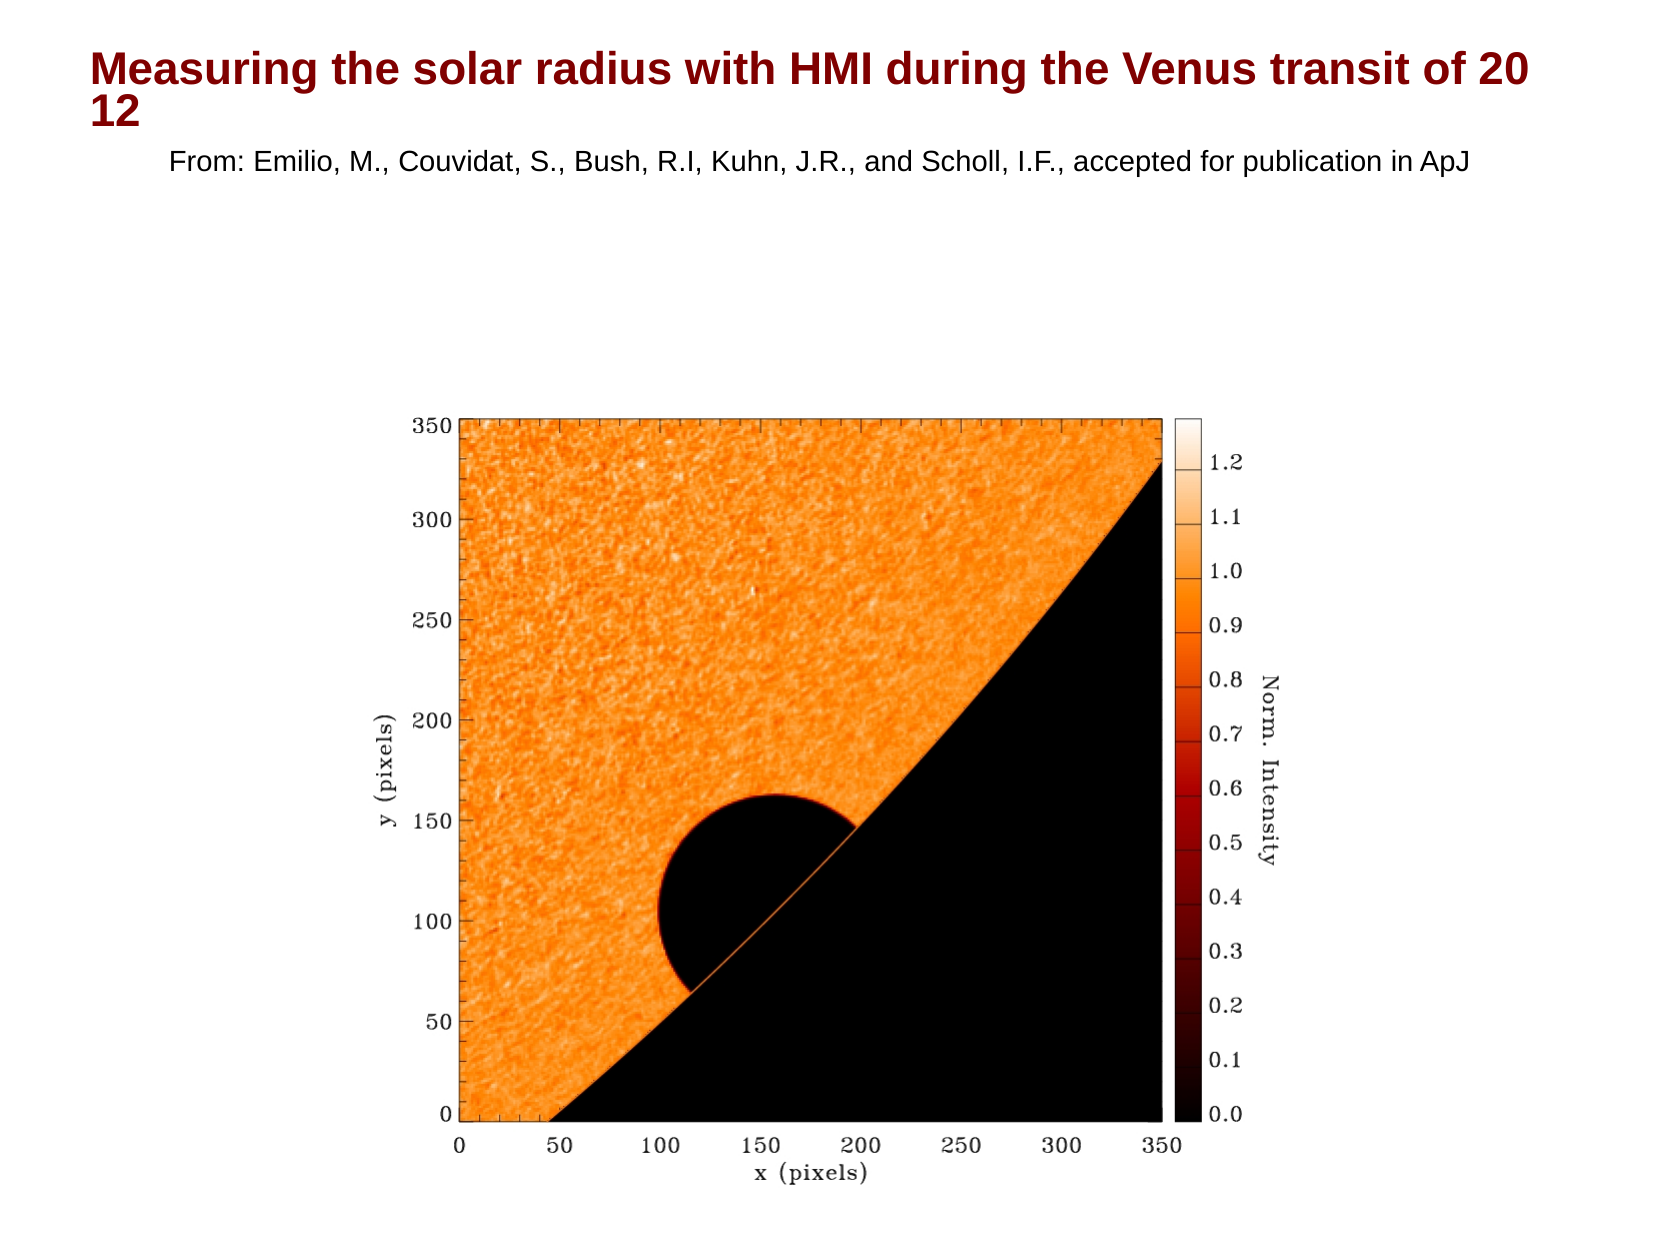

Measuring the solar radius with HMI during the Venus transit of 2012
From: Emilio, M., Couvidat, S., Bush, R.I, Kuhn, J.R., and Scholl, I.F., accepted for publication in ApJ